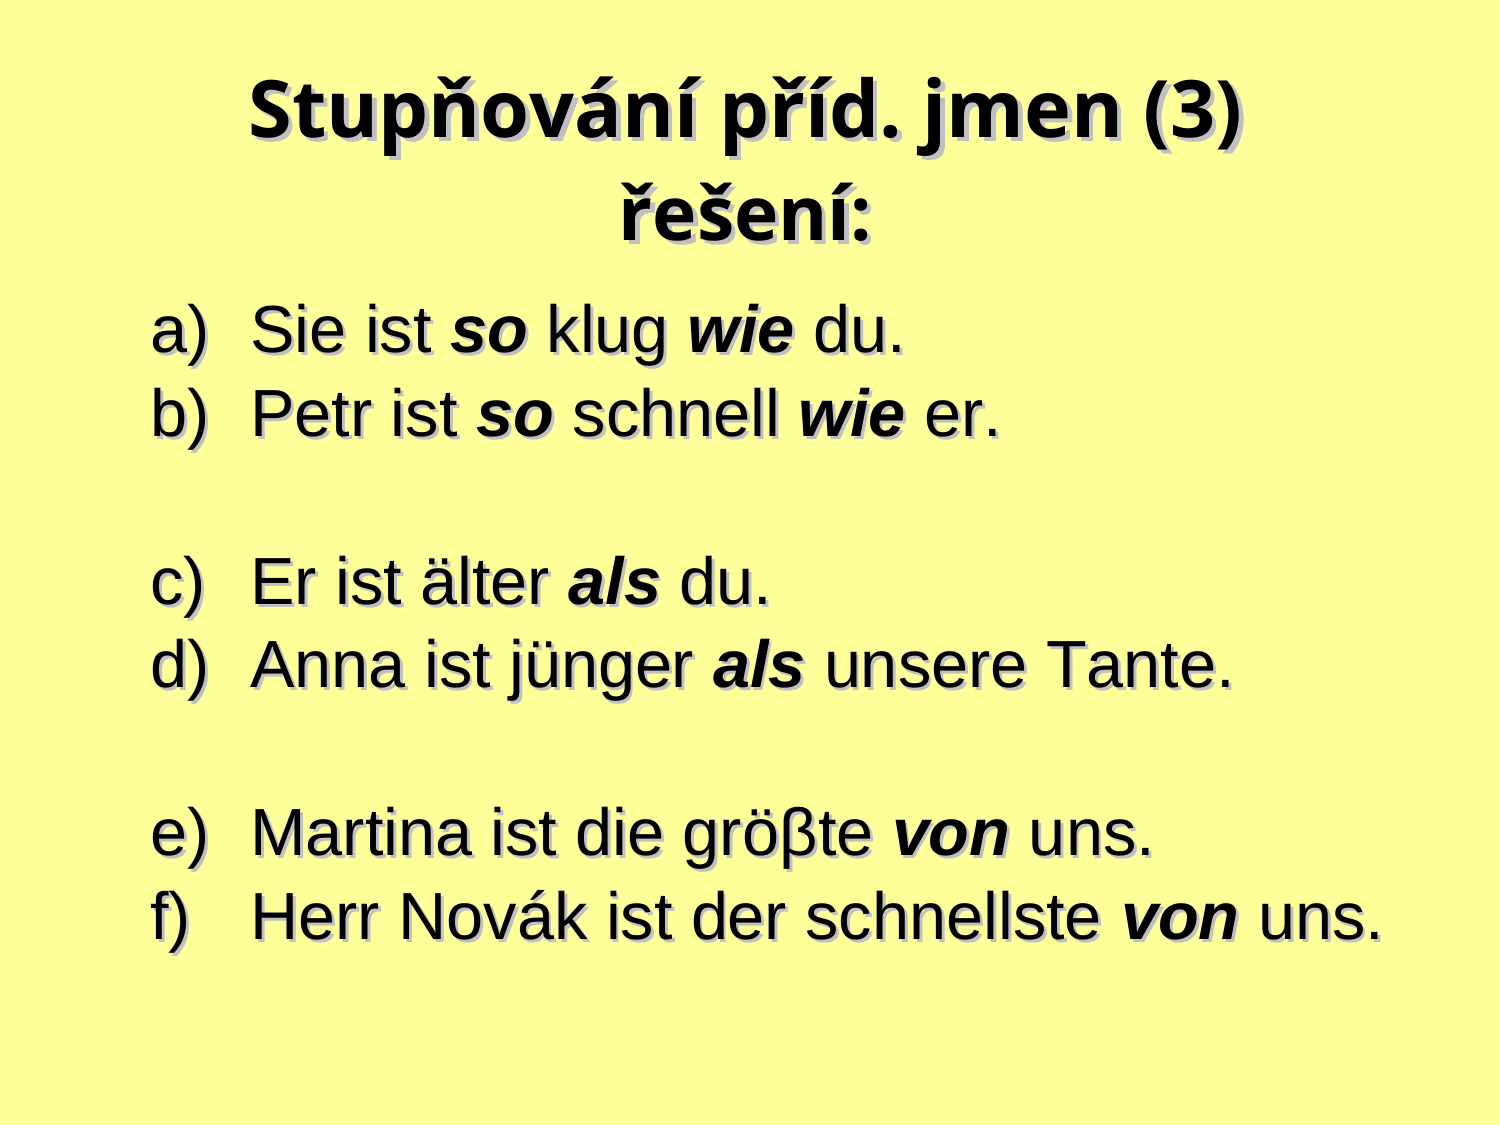

# Stupňování příd. jmen (3) řešení:
Sie ist so klug wie du.
Petr ist so schnell wie er.
Er ist älter als du.
Anna ist jünger als unsere Tante.
Martina ist die gröβte von uns.
Herr Novák ist der schnellste von uns.